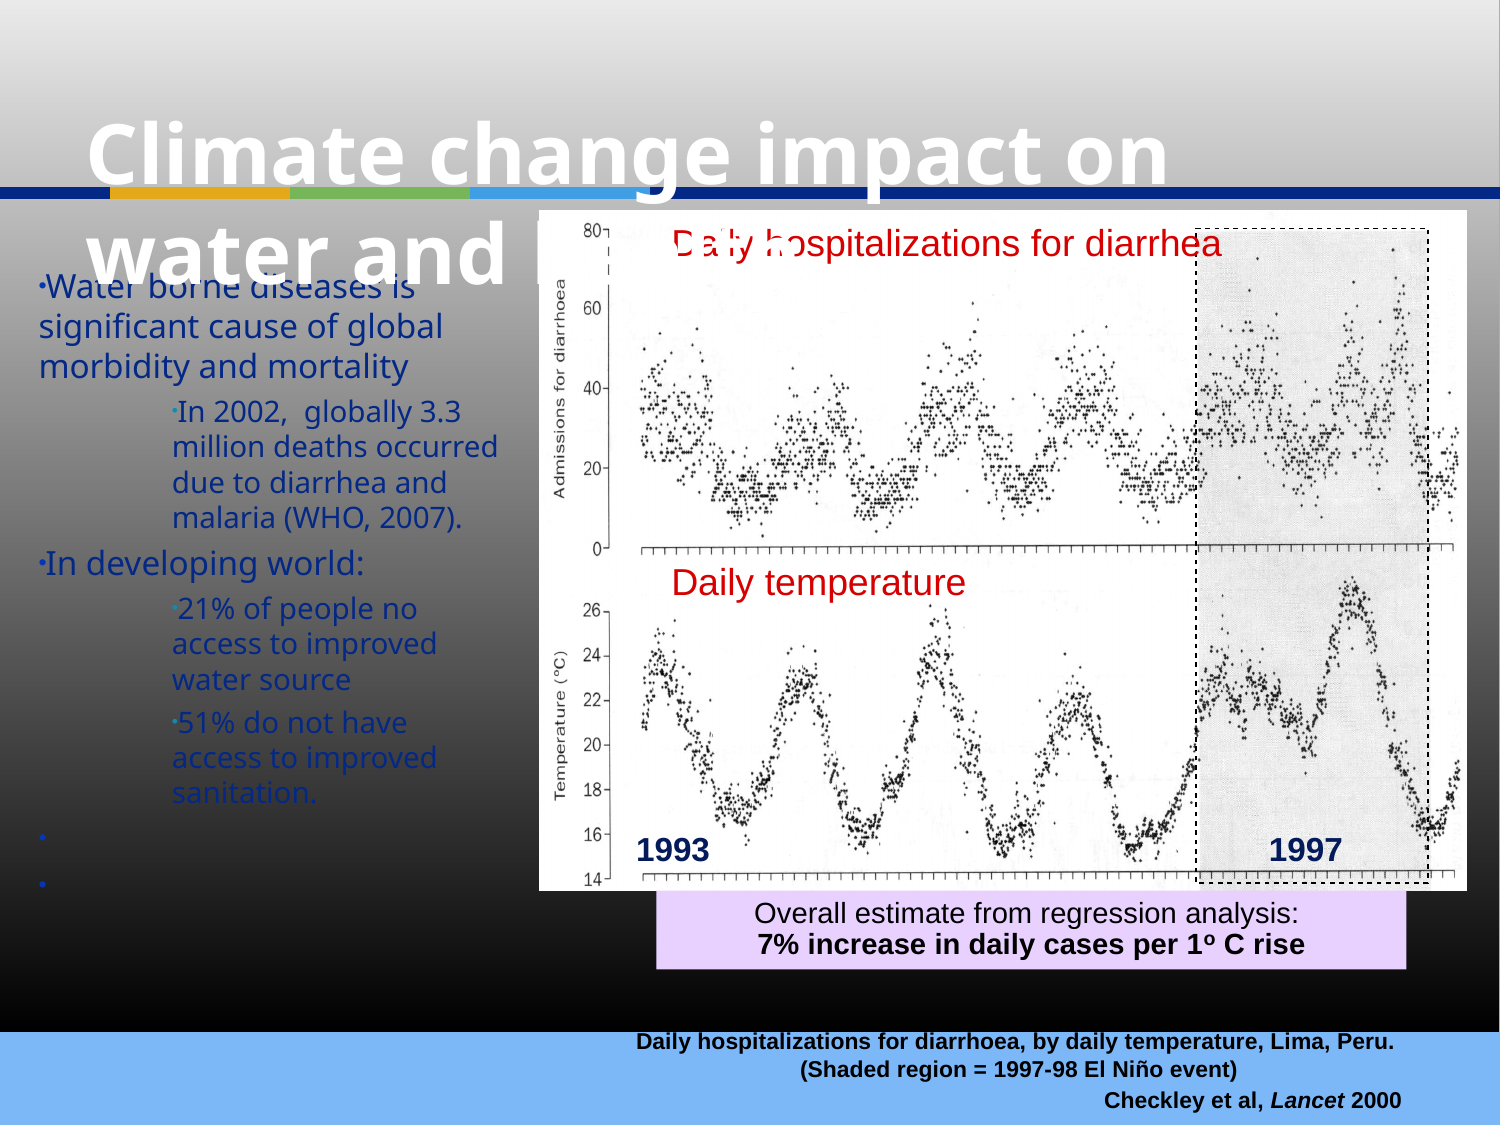

Climate change impact on water and health
Daily hospitalizations for diarrhea
#
Water borne diseases is significant cause of global morbidity and mortality
In 2002, globally 3.3 million deaths occurred due to diarrhea and malaria (WHO, 2007).
In developing world:
21% of people no access to improved water source
51% do not have access to improved sanitation.
Daily temperature
1993
1997
Overall estimate from regression analysis:
7% increase in daily cases per 1o C rise
Daily hospitalizations for diarrhoea, by daily temperature, Lima, Peru. (Shaded region = 1997-98 El Niño event)
Checkley et al, Lancet 2000